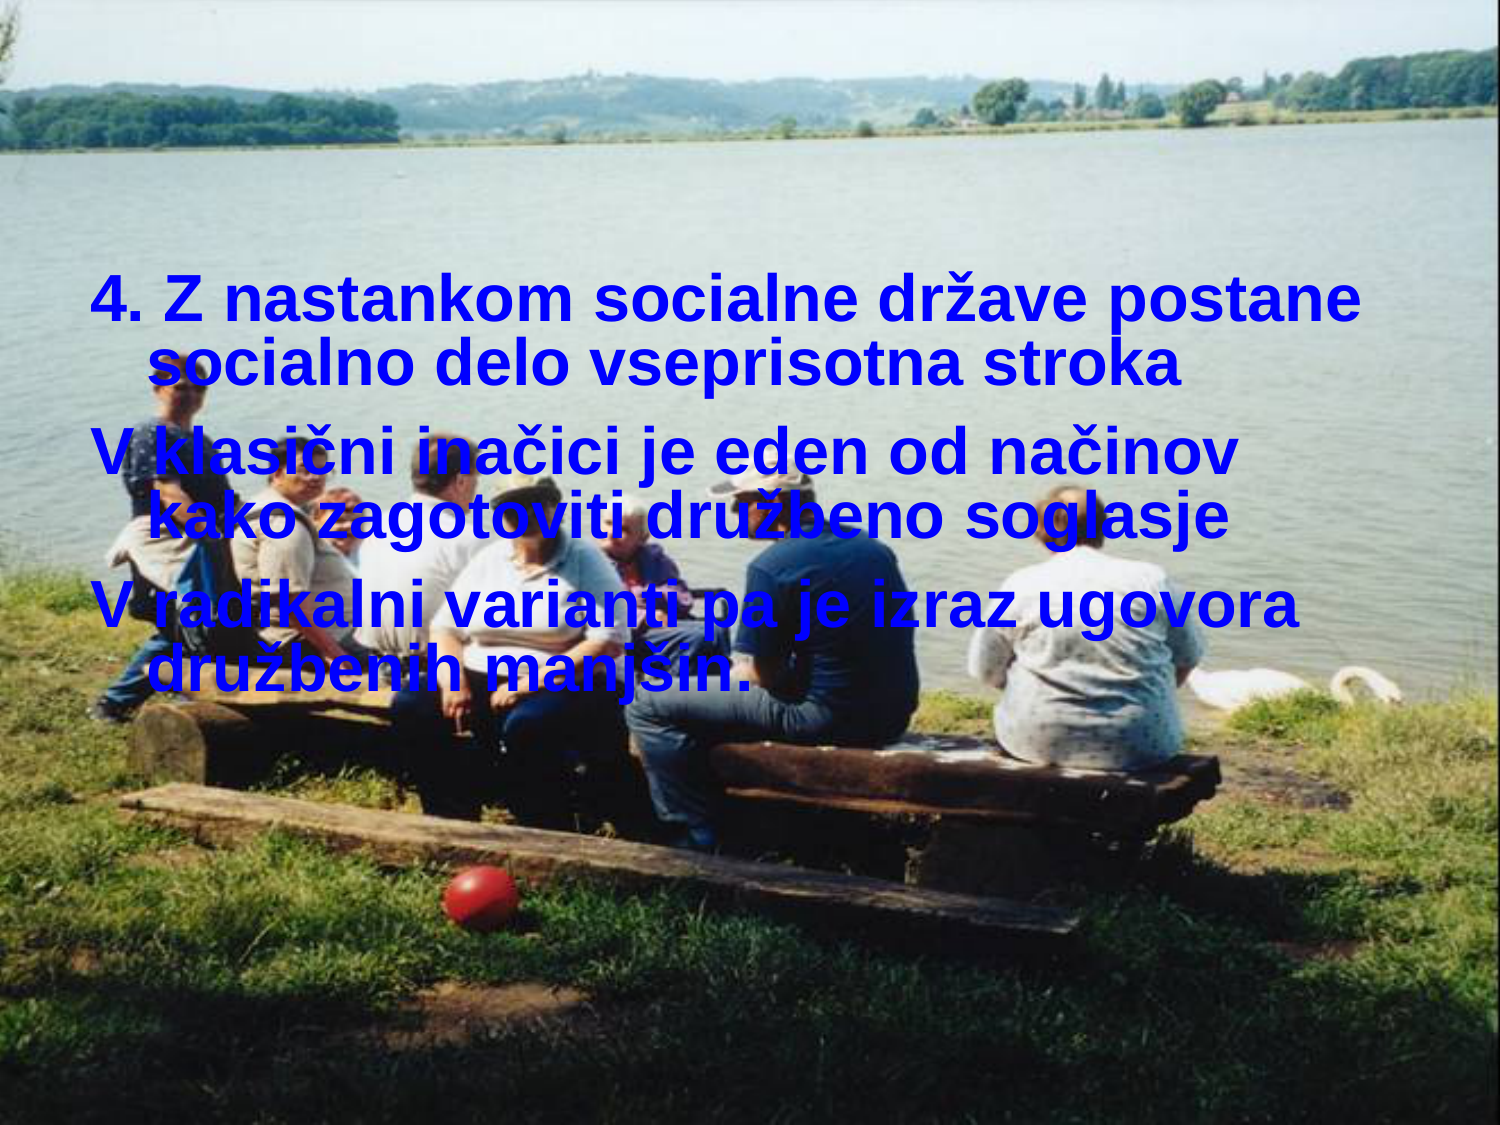

#
4. Z nastankom socialne države postane socialno delo vseprisotna stroka
V klasični inačici je eden od načinov kako zagotoviti družbeno soglasje
V radikalni varianti pa je izraz ugovora družbenih manjšin.